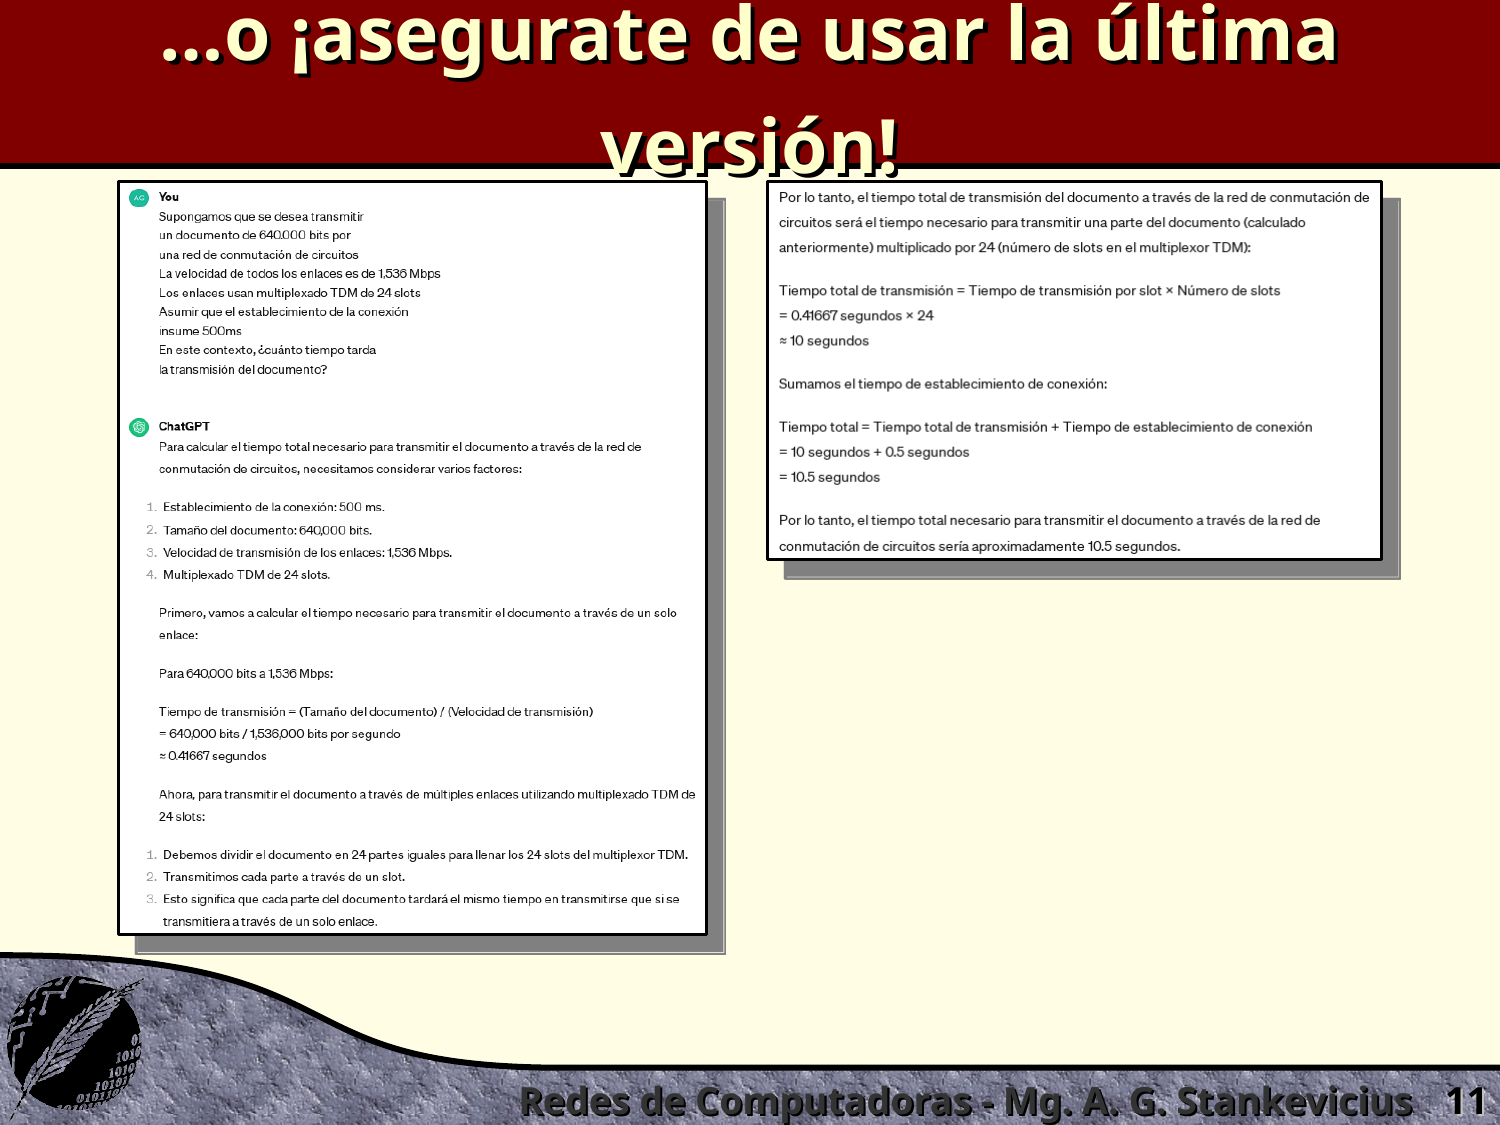

# …o ¡asegurate de usar la última versión!
11